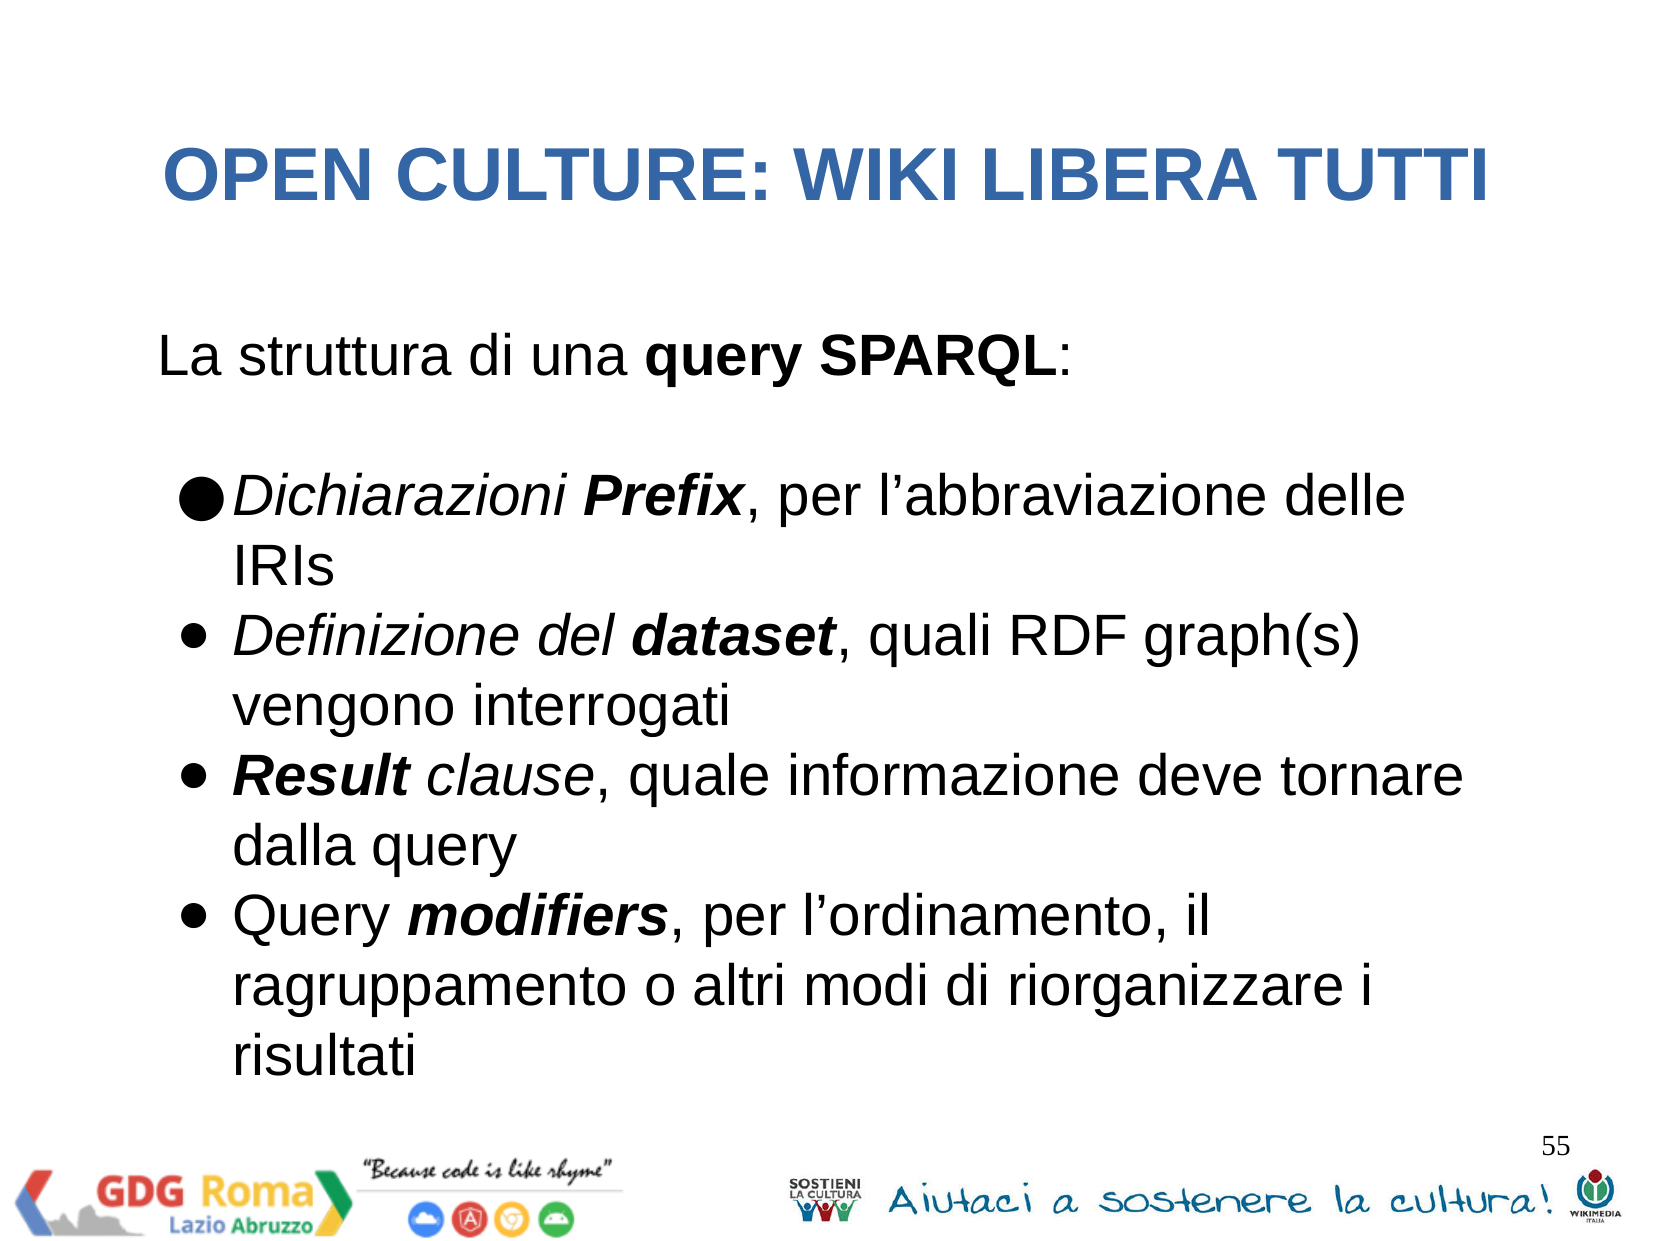

# OPEN CULTURE: WIKI LIBERA TUTTI
La struttura di una query SPARQL:
Dichiarazioni Prefix, per l’abbraviazione delle IRIs
Definizione del dataset, quali RDF graph(s) vengono interrogati
Result clause, quale informazione deve tornare dalla query
Query modifiers, per l’ordinamento, il ragruppamento o altri modi di riorganizzare i risultati
55